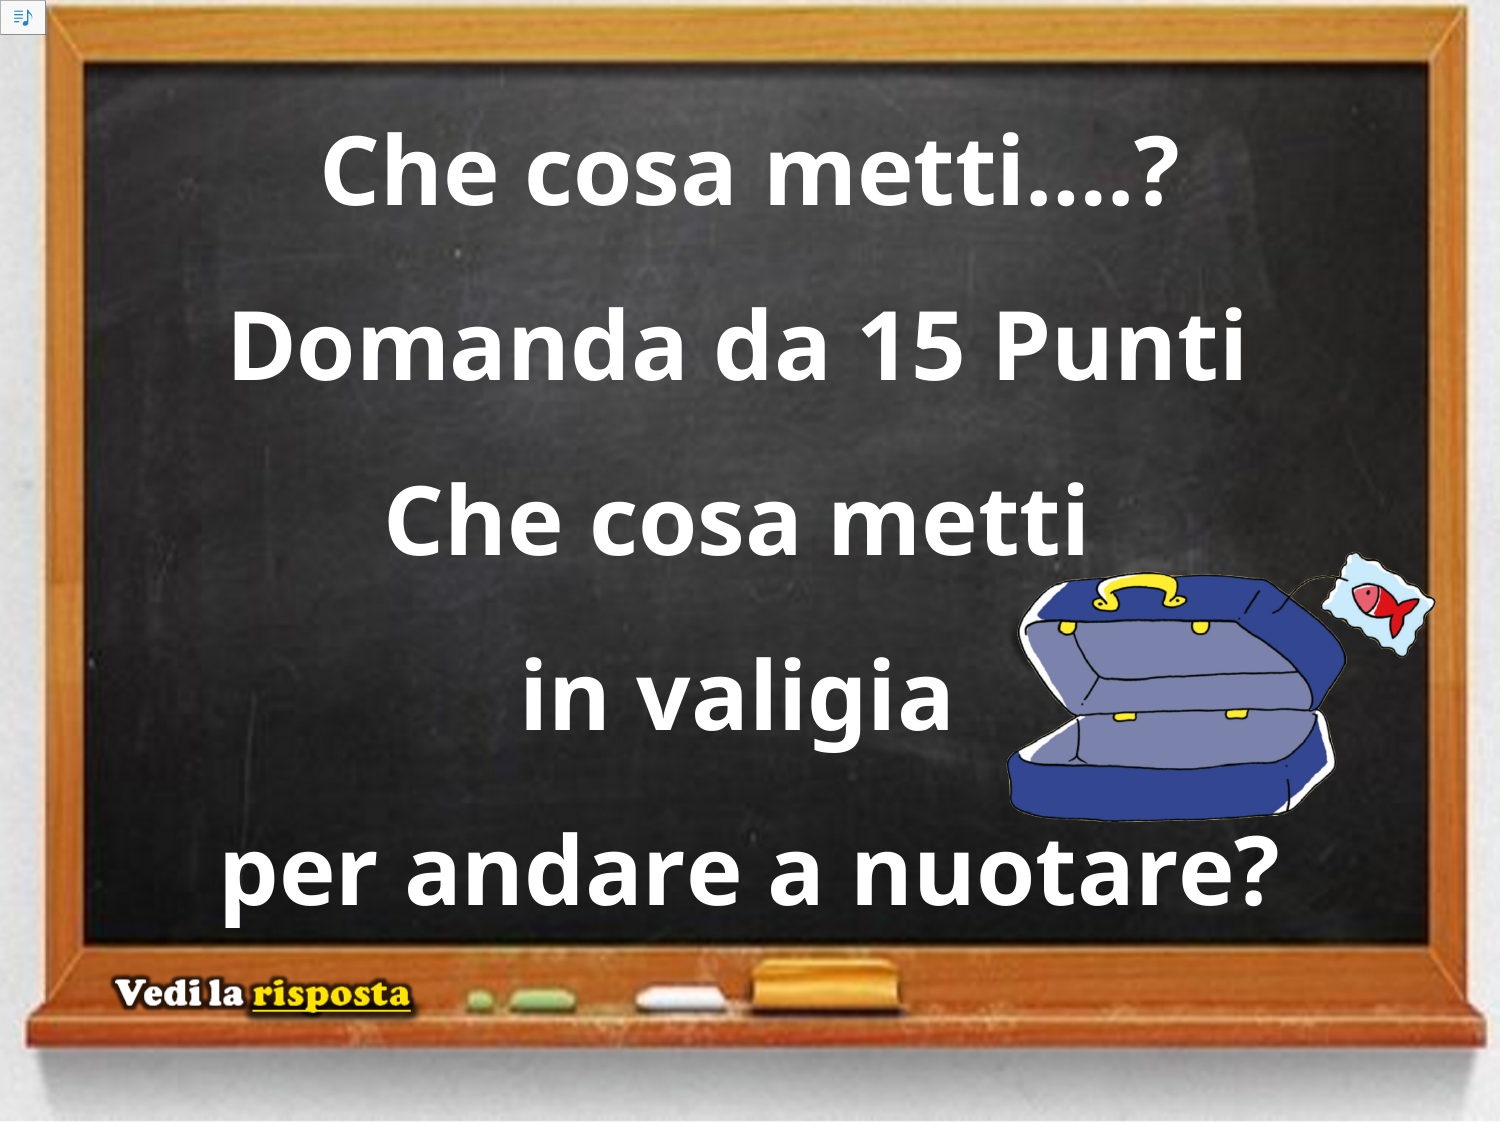

Che cosa metti….?
Domanda da 15 Punti
Che cosa metti
in valigia
per andare a nuotare?